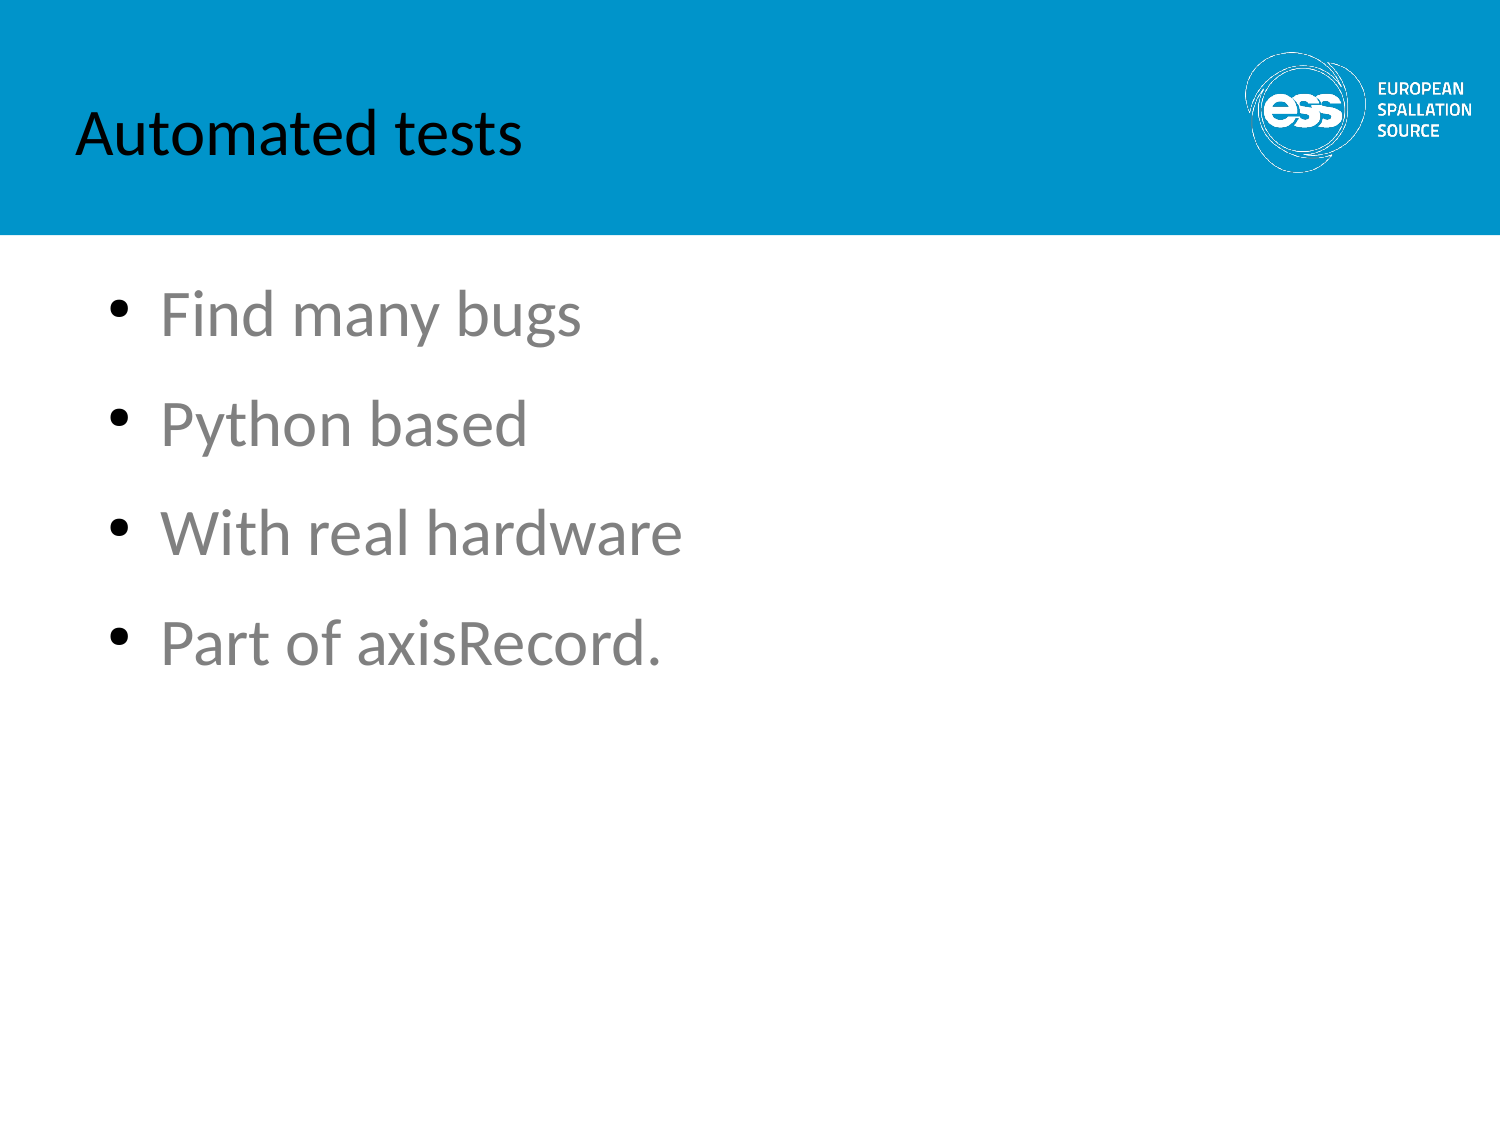

# Automated tests
Find many bugs
Python based
With real hardware
Part of axisRecord.